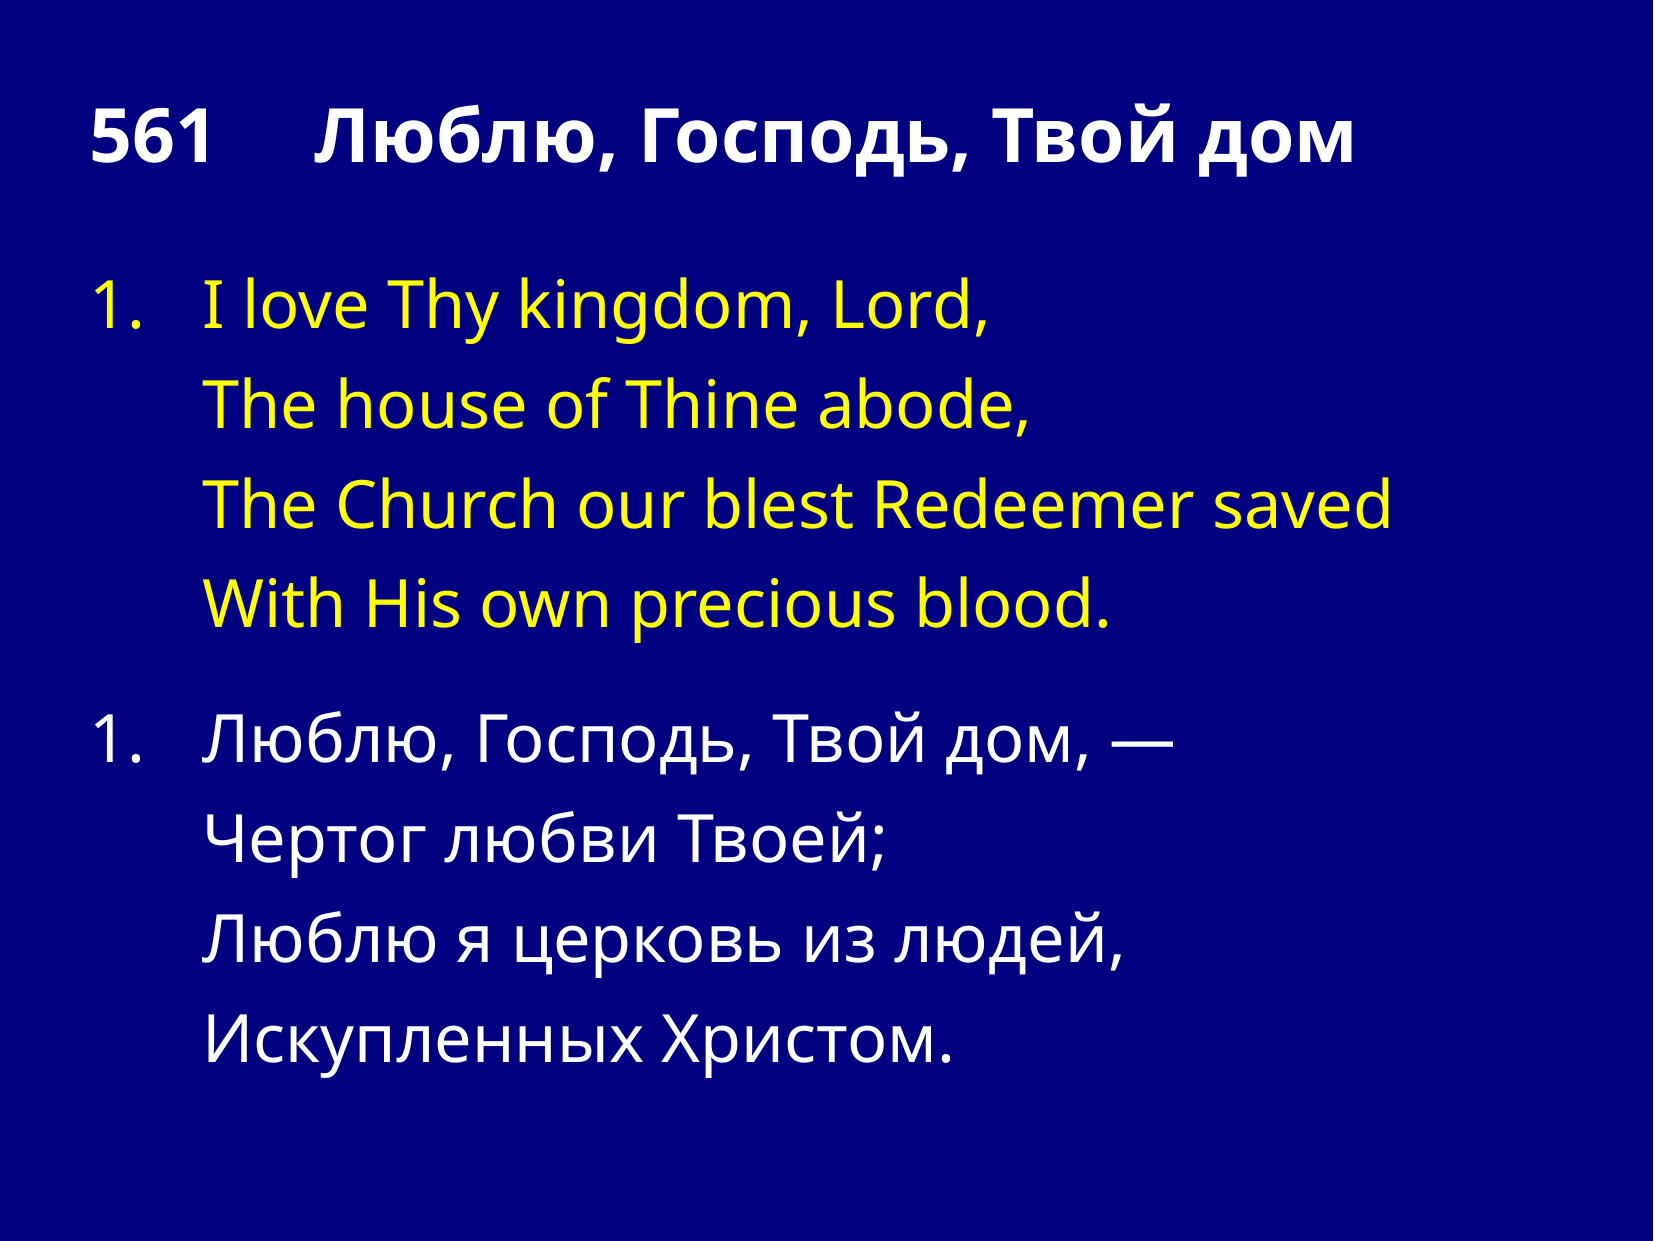

561	Люблю, Господь, Твой дом
1.	I love Thy kingdom, Lord,
	The house of Thine abode,
	The Church our blest Redeemer saved
	With His own precious blood.
1.	Люблю, Господь, Твой дом, —
	Чертог любви Твоей;
	Люблю я церковь из людей,
	Искупленных Христом.